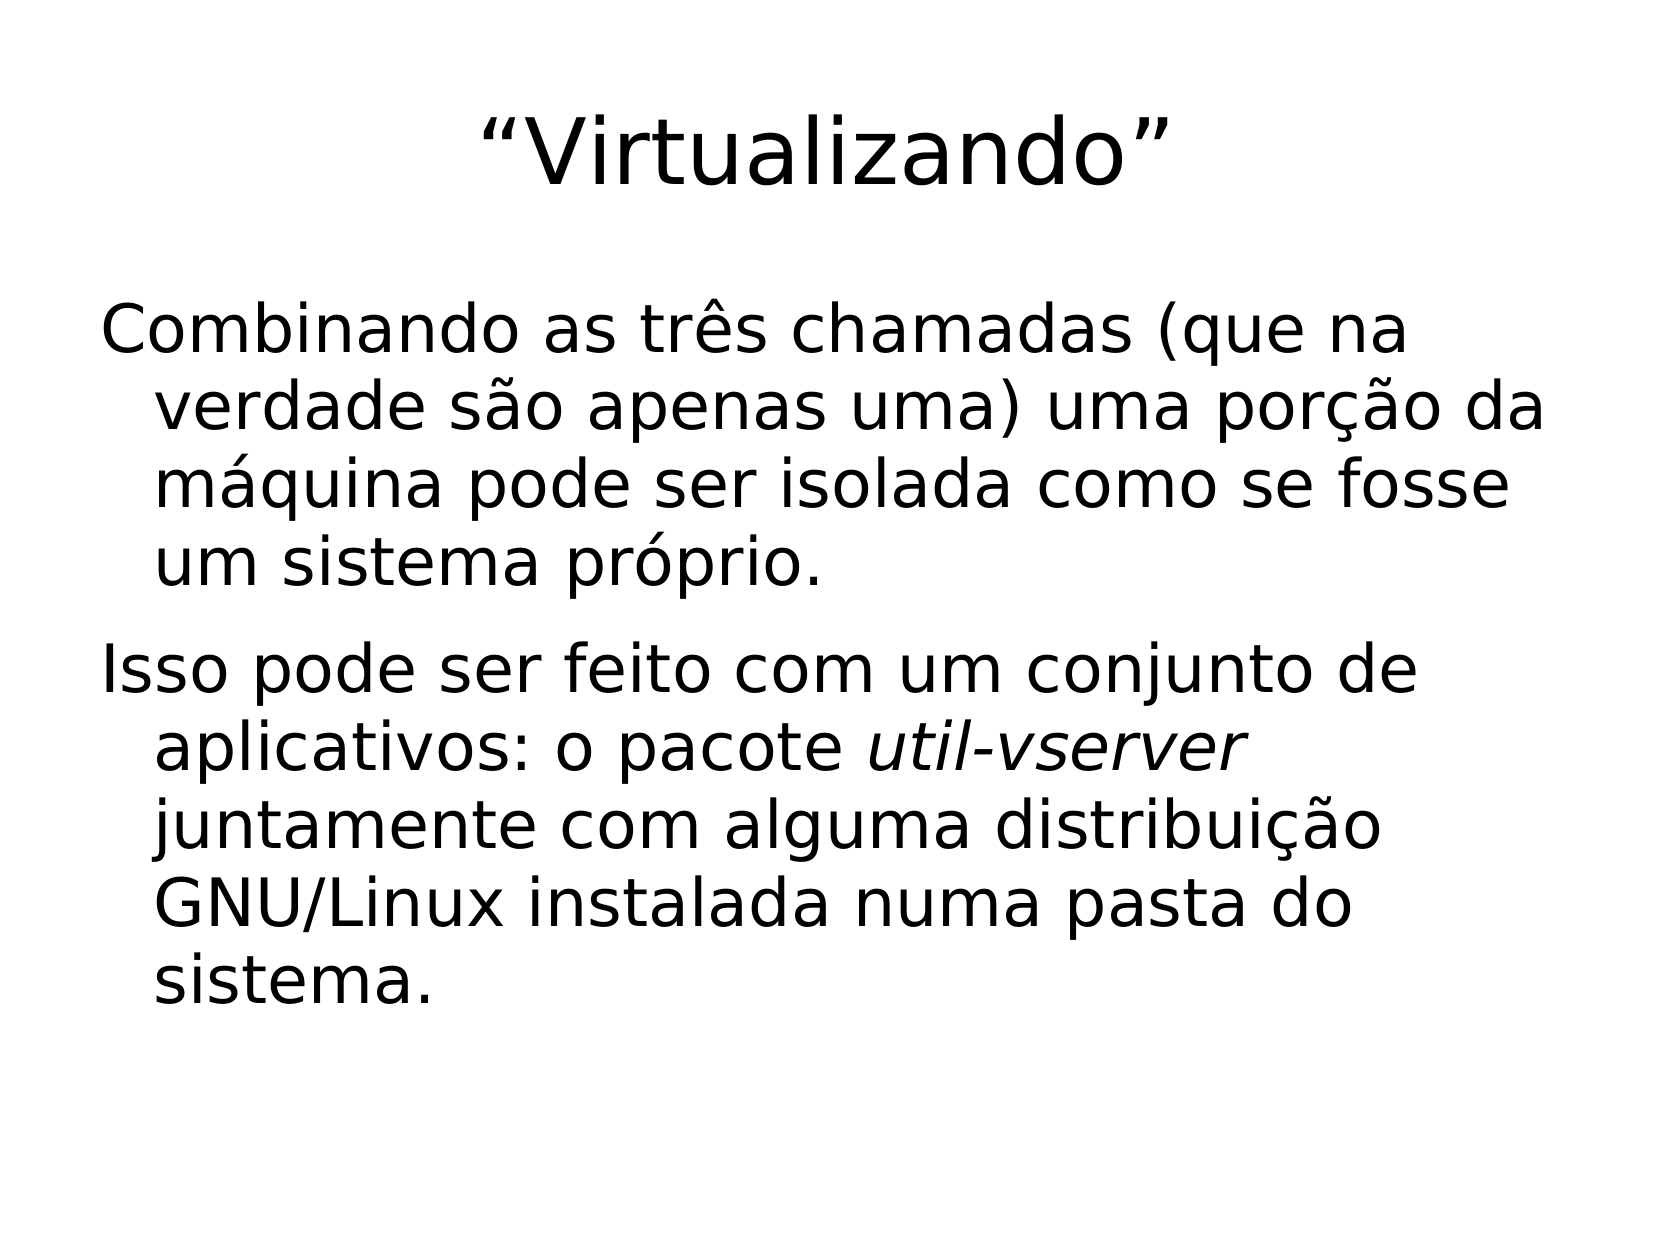

# “Virtualizando”
Combinando as três chamadas (que na verdade são apenas uma) uma porção da máquina pode ser isolada como se fosse um sistema próprio.
Isso pode ser feito com um conjunto de aplicativos: o pacote util-vserver juntamente com alguma distribuição GNU/Linux instalada numa pasta do sistema.